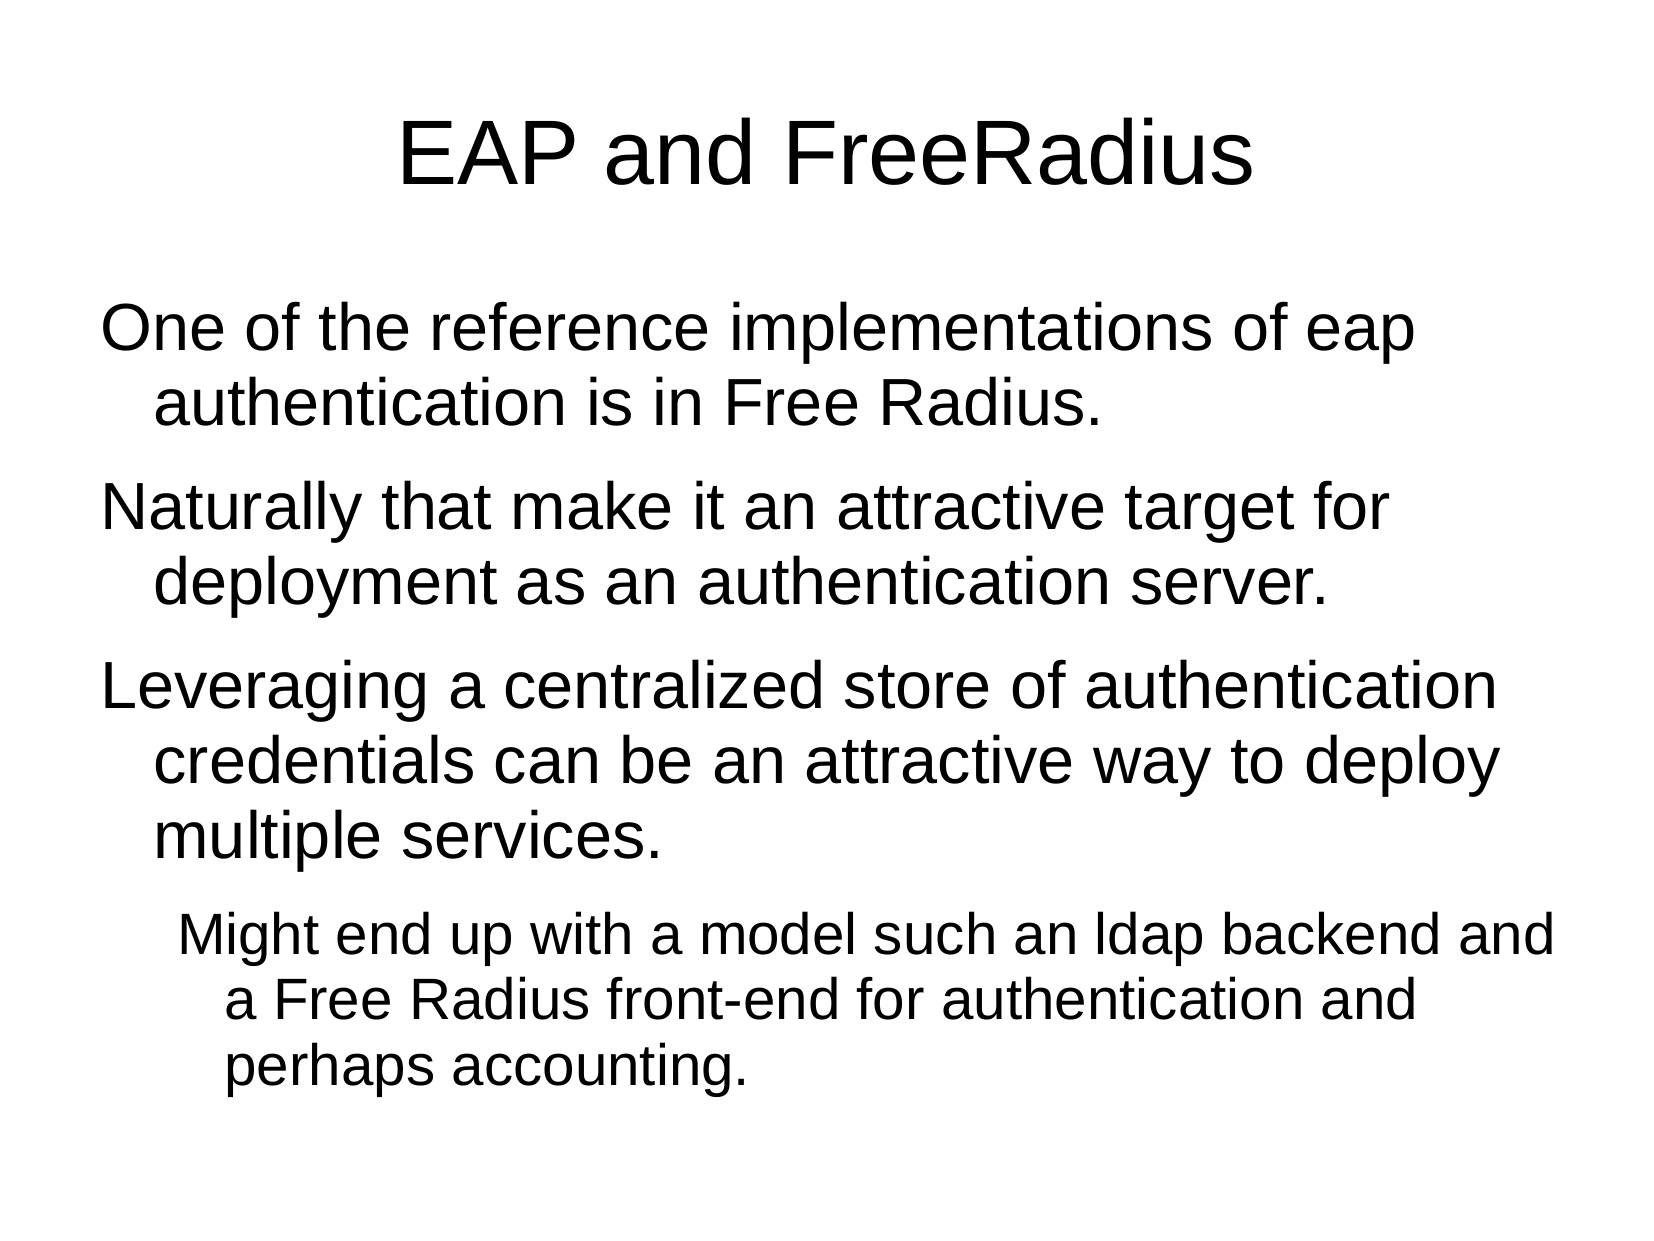

# EAP and FreeRadius
One of the reference implementations of eap authentication is in Free Radius.
Naturally that make it an attractive target for deployment as an authentication server.
Leveraging a centralized store of authentication credentials can be an attractive way to deploy multiple services.
Might end up with a model such an ldap backend and a Free Radius front-end for authentication and perhaps accounting.